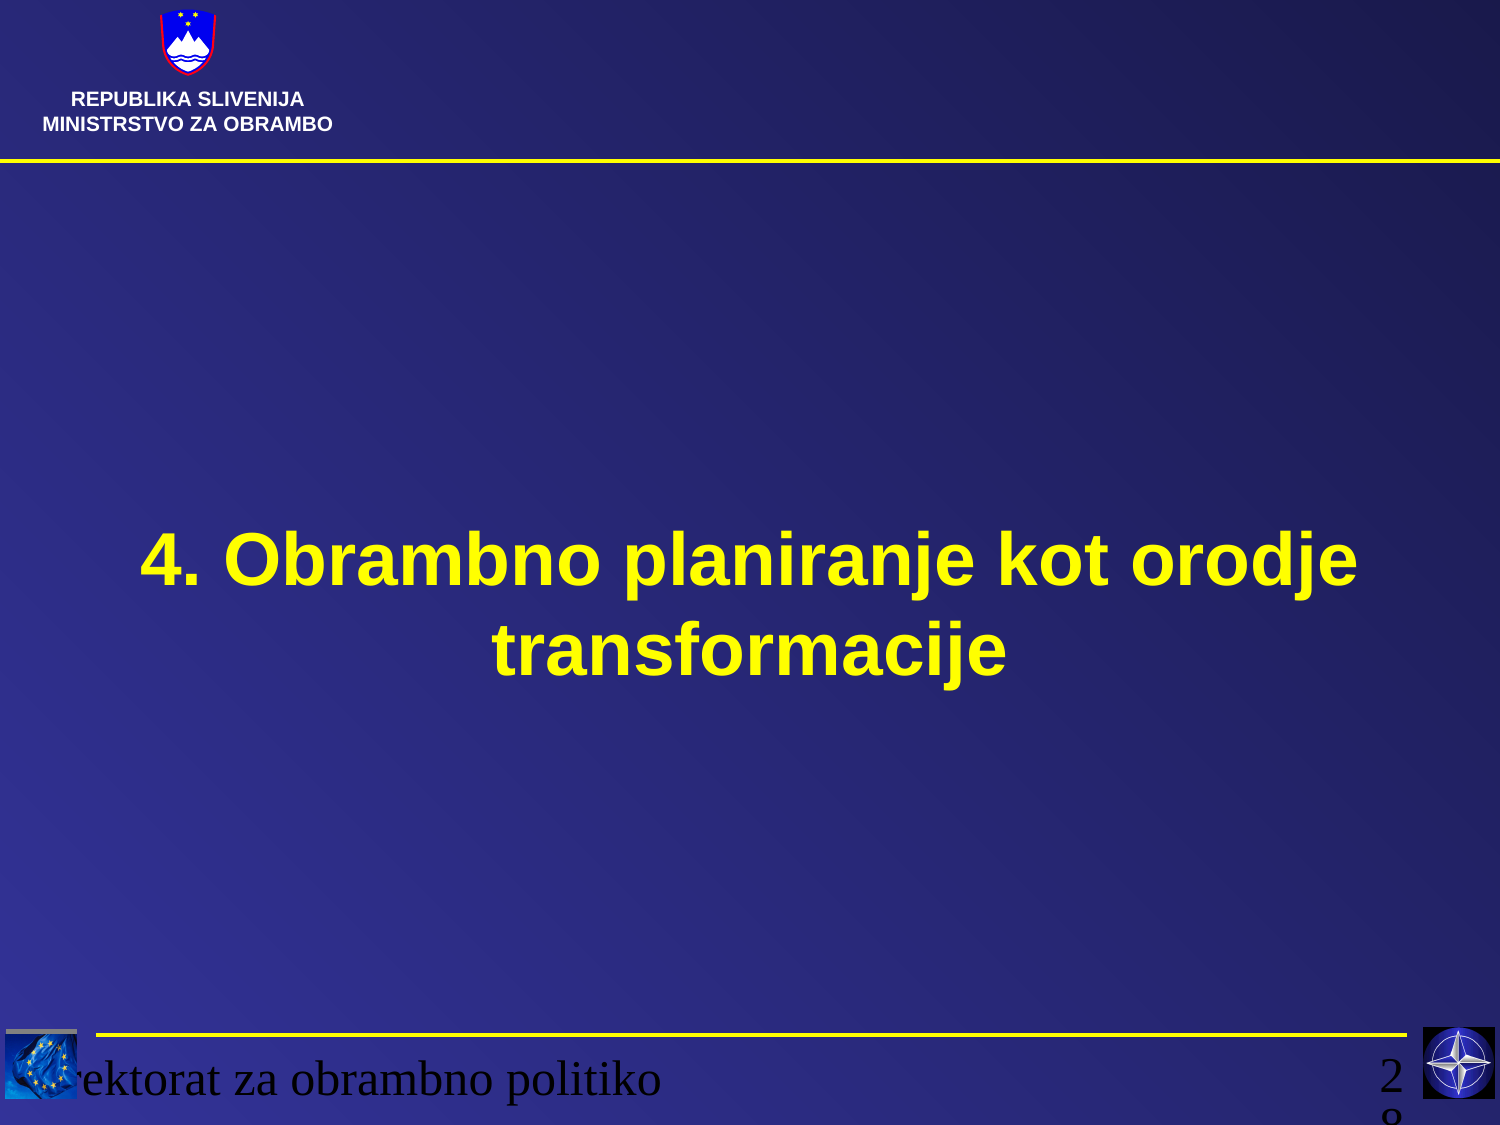

# 4. Obrambno planiranje kot orodje transformacije
28
Direktorat za obrambno politiko